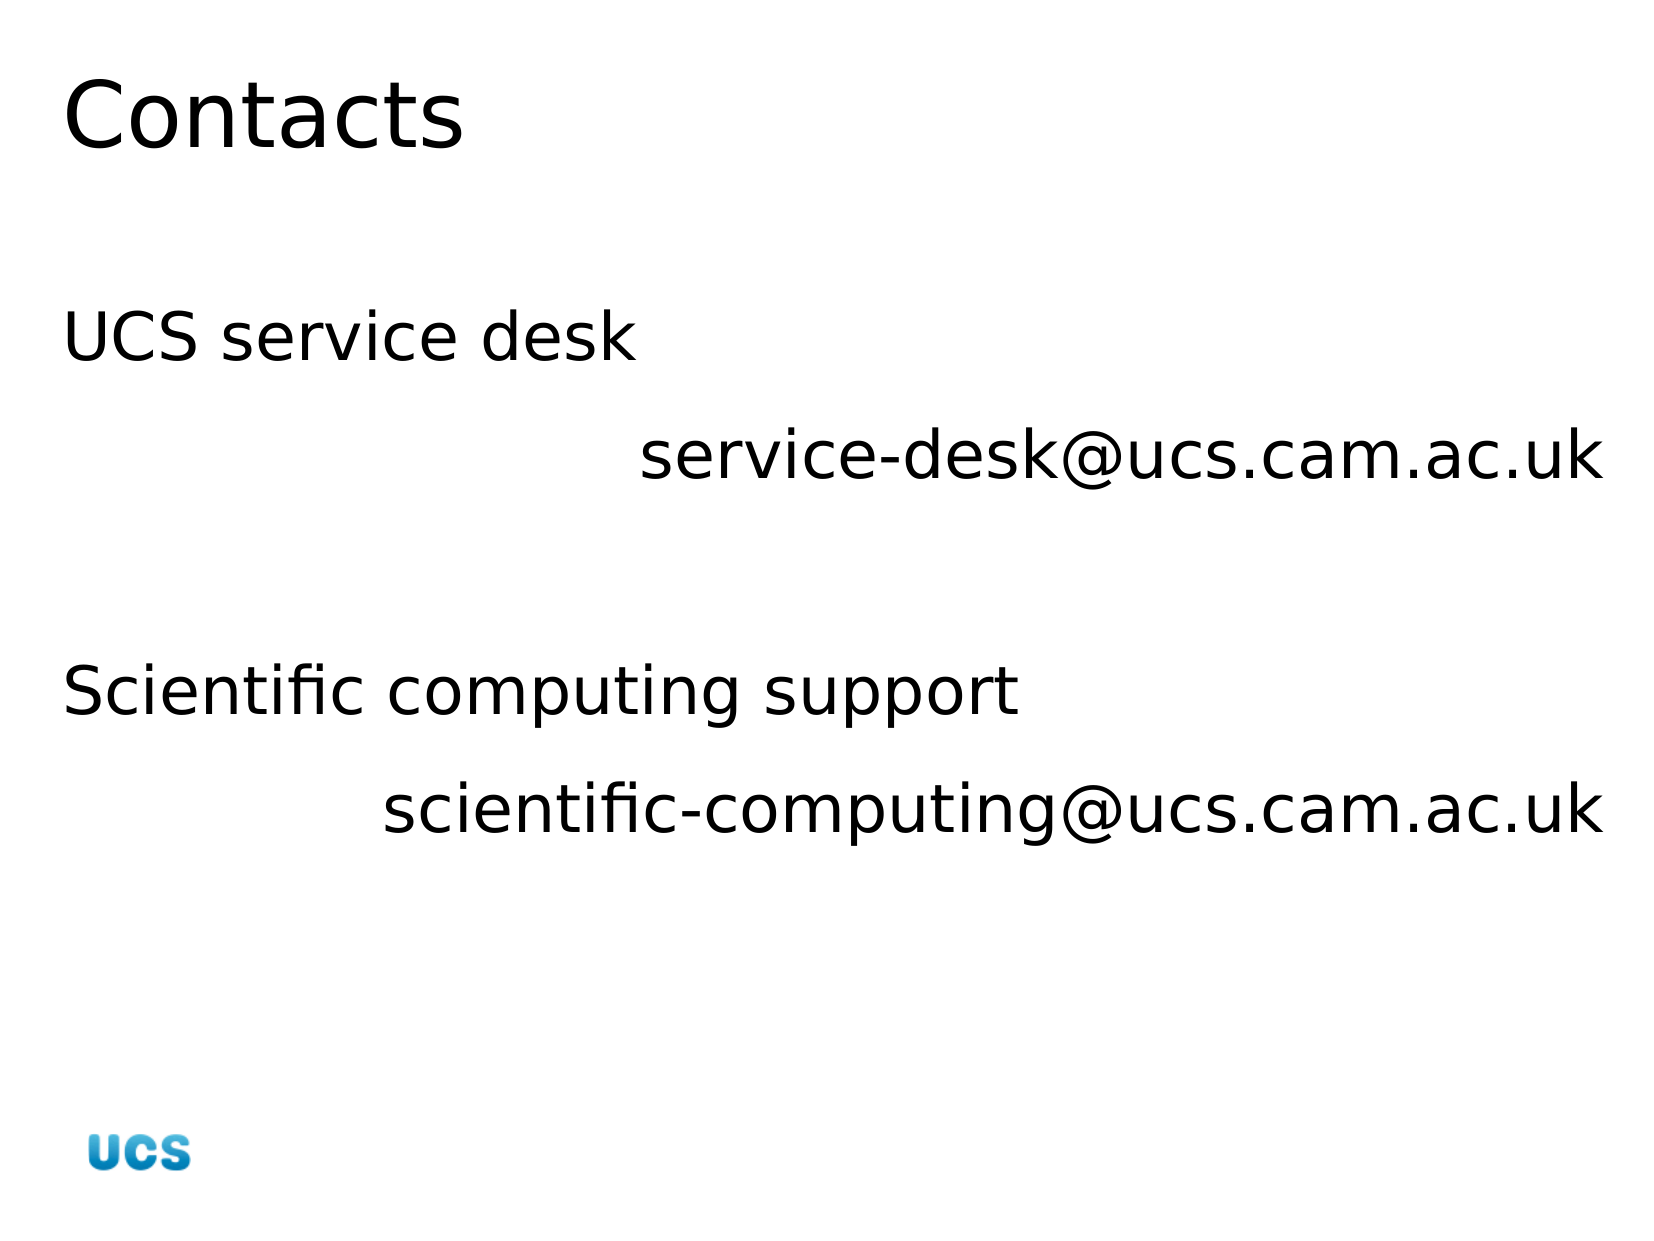

Contacts
UCS service desk
service-desk@ucs.cam.ac.uk
Scientific computing support
scientific-computing@ucs.cam.ac.uk